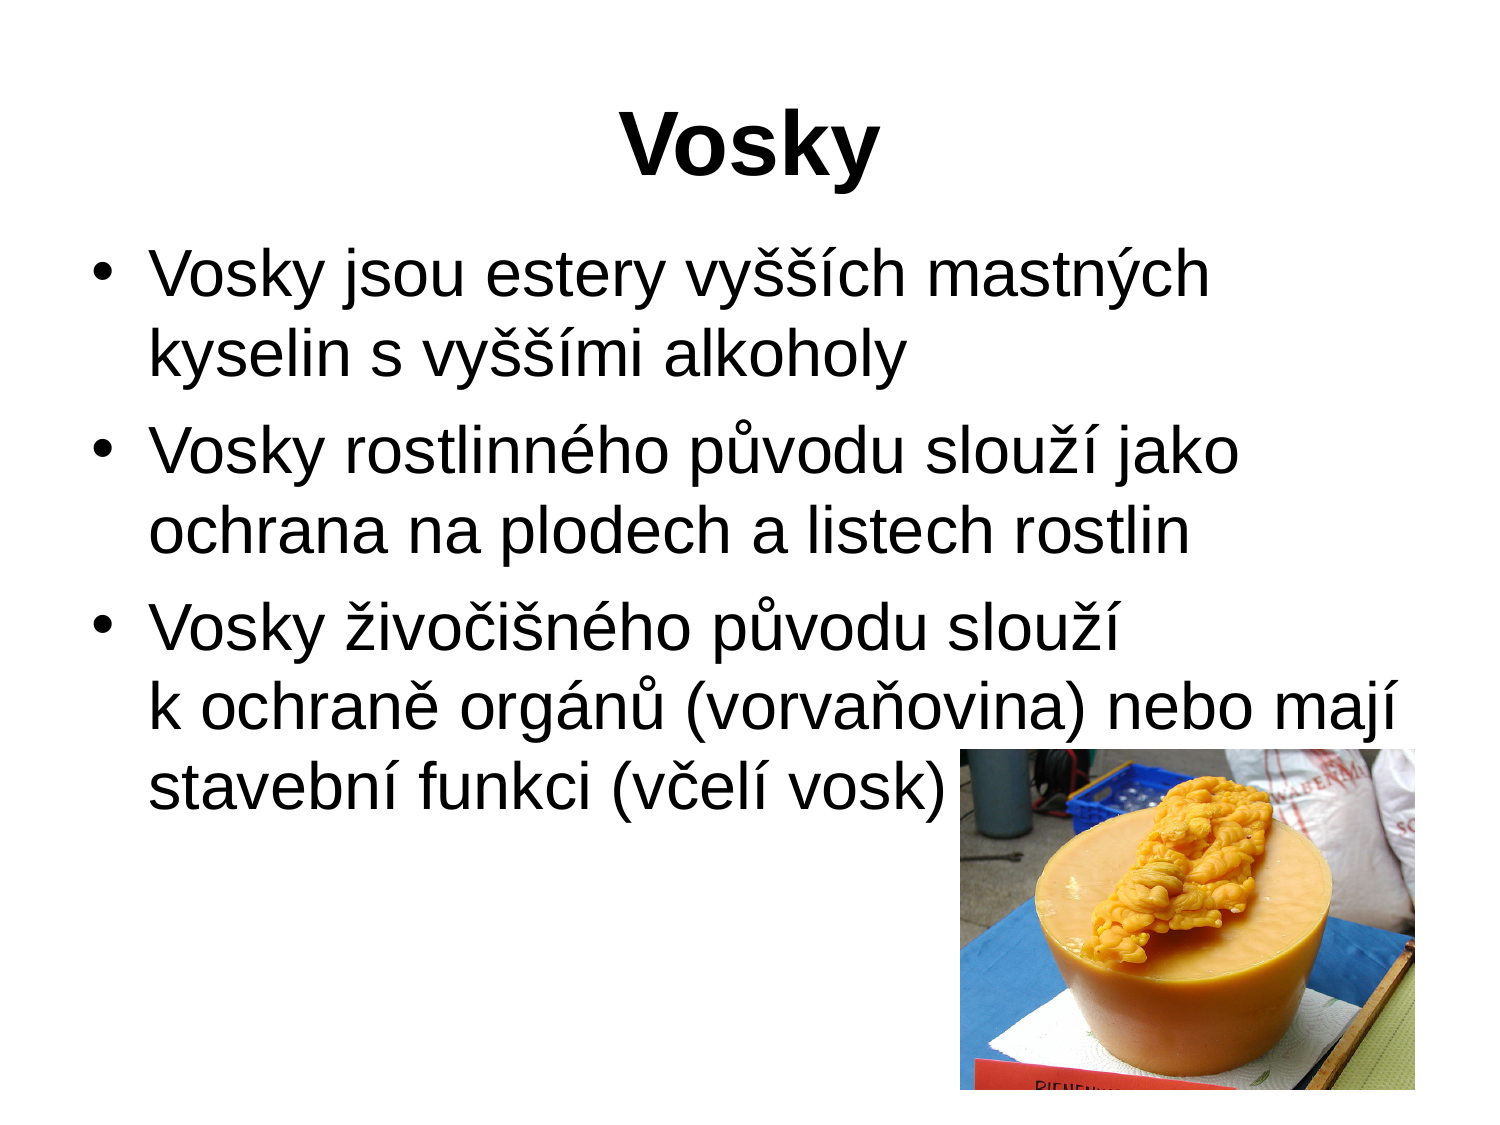

# Vosky
Vosky jsou estery vyšších mastných kyselin s vyššími alkoholy
Vosky rostlinného původu slouží jako ochrana na plodech a listech rostlin
Vosky živočišného původu slouží
k ochraně orgánů (vorvaňovina) nebo mají stavební funkci (včelí vosk)